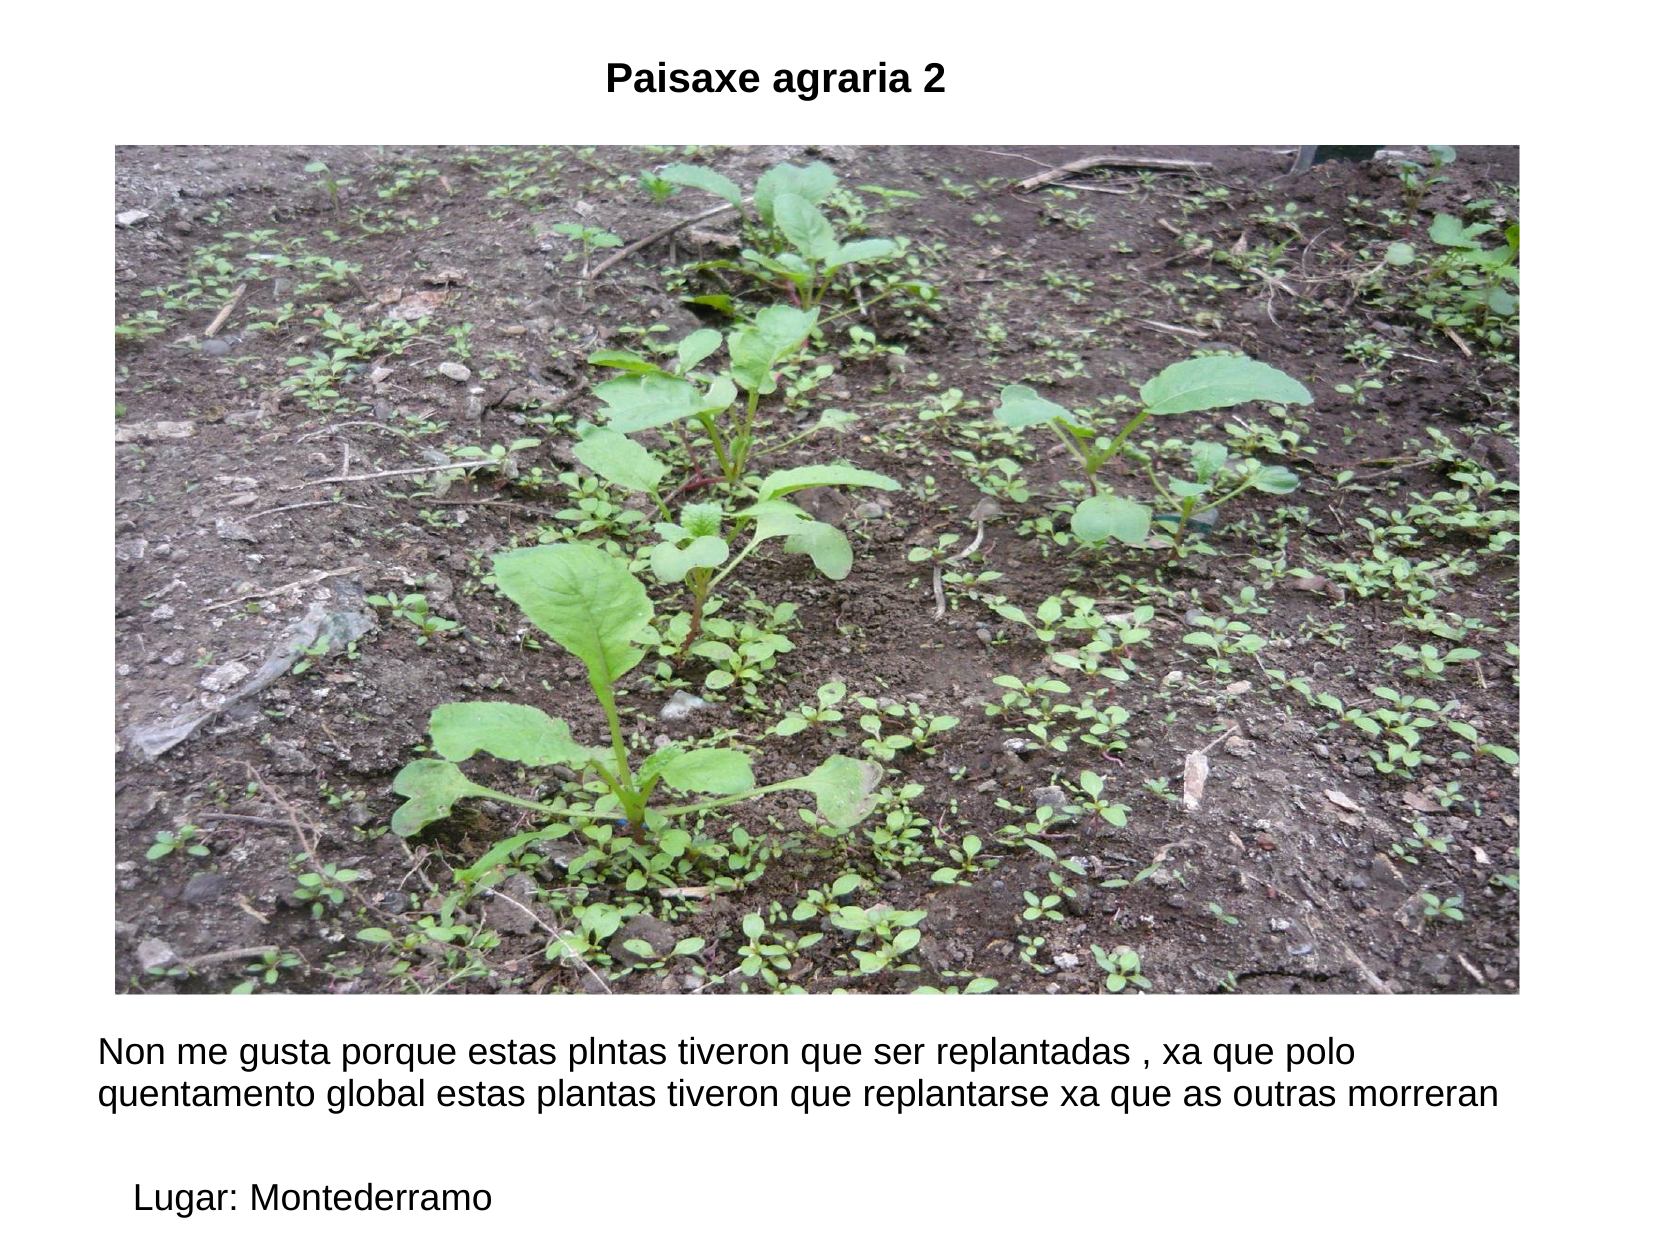

Paisaxe agraria 2
Non me gusta porque estas plntas tiveron que ser replantadas , xa que polo quentamento global estas plantas tiveron que replantarse xa que as outras morreran
Lugar: Montederramo